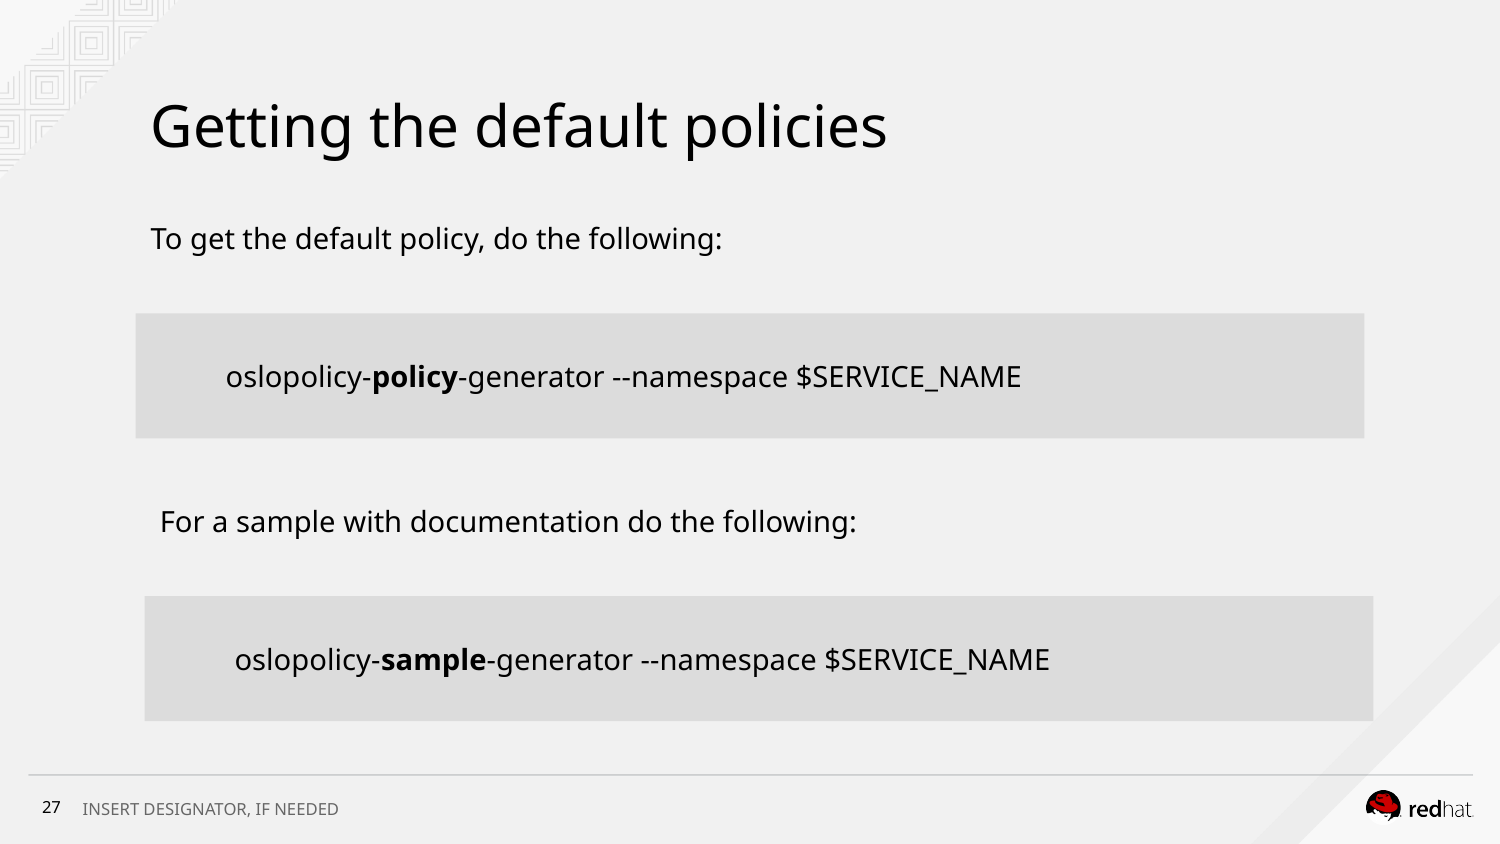

# Getting the default policies
To get the default policy, do the following:
oslopolicy-policy-generator --namespace $SERVICE_NAME
For a sample with documentation do the following:
oslopolicy-sample-generator --namespace $SERVICE_NAME